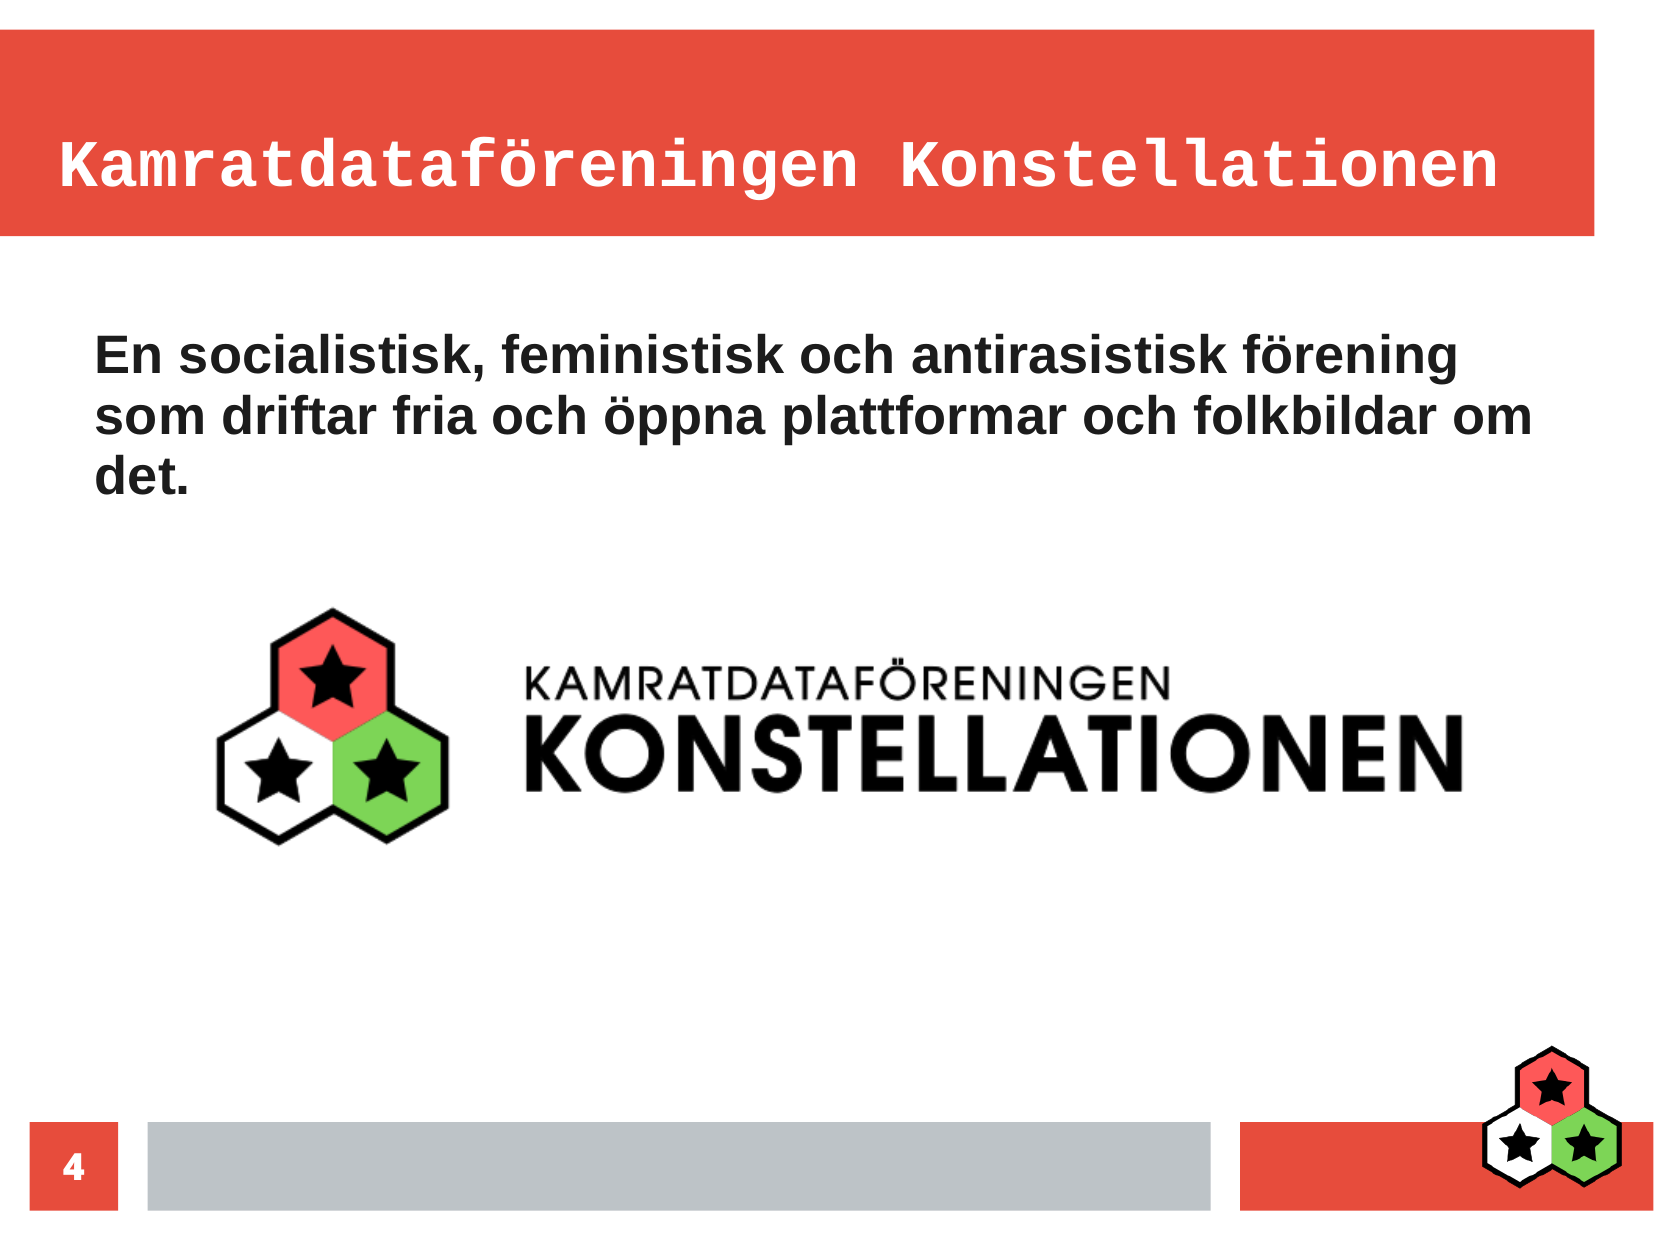

# Kamratdataföreningen Konstellationen
En socialistisk, feministisk och antirasistisk förening som driftar fria och öppna plattformar och folkbildar om det.
4